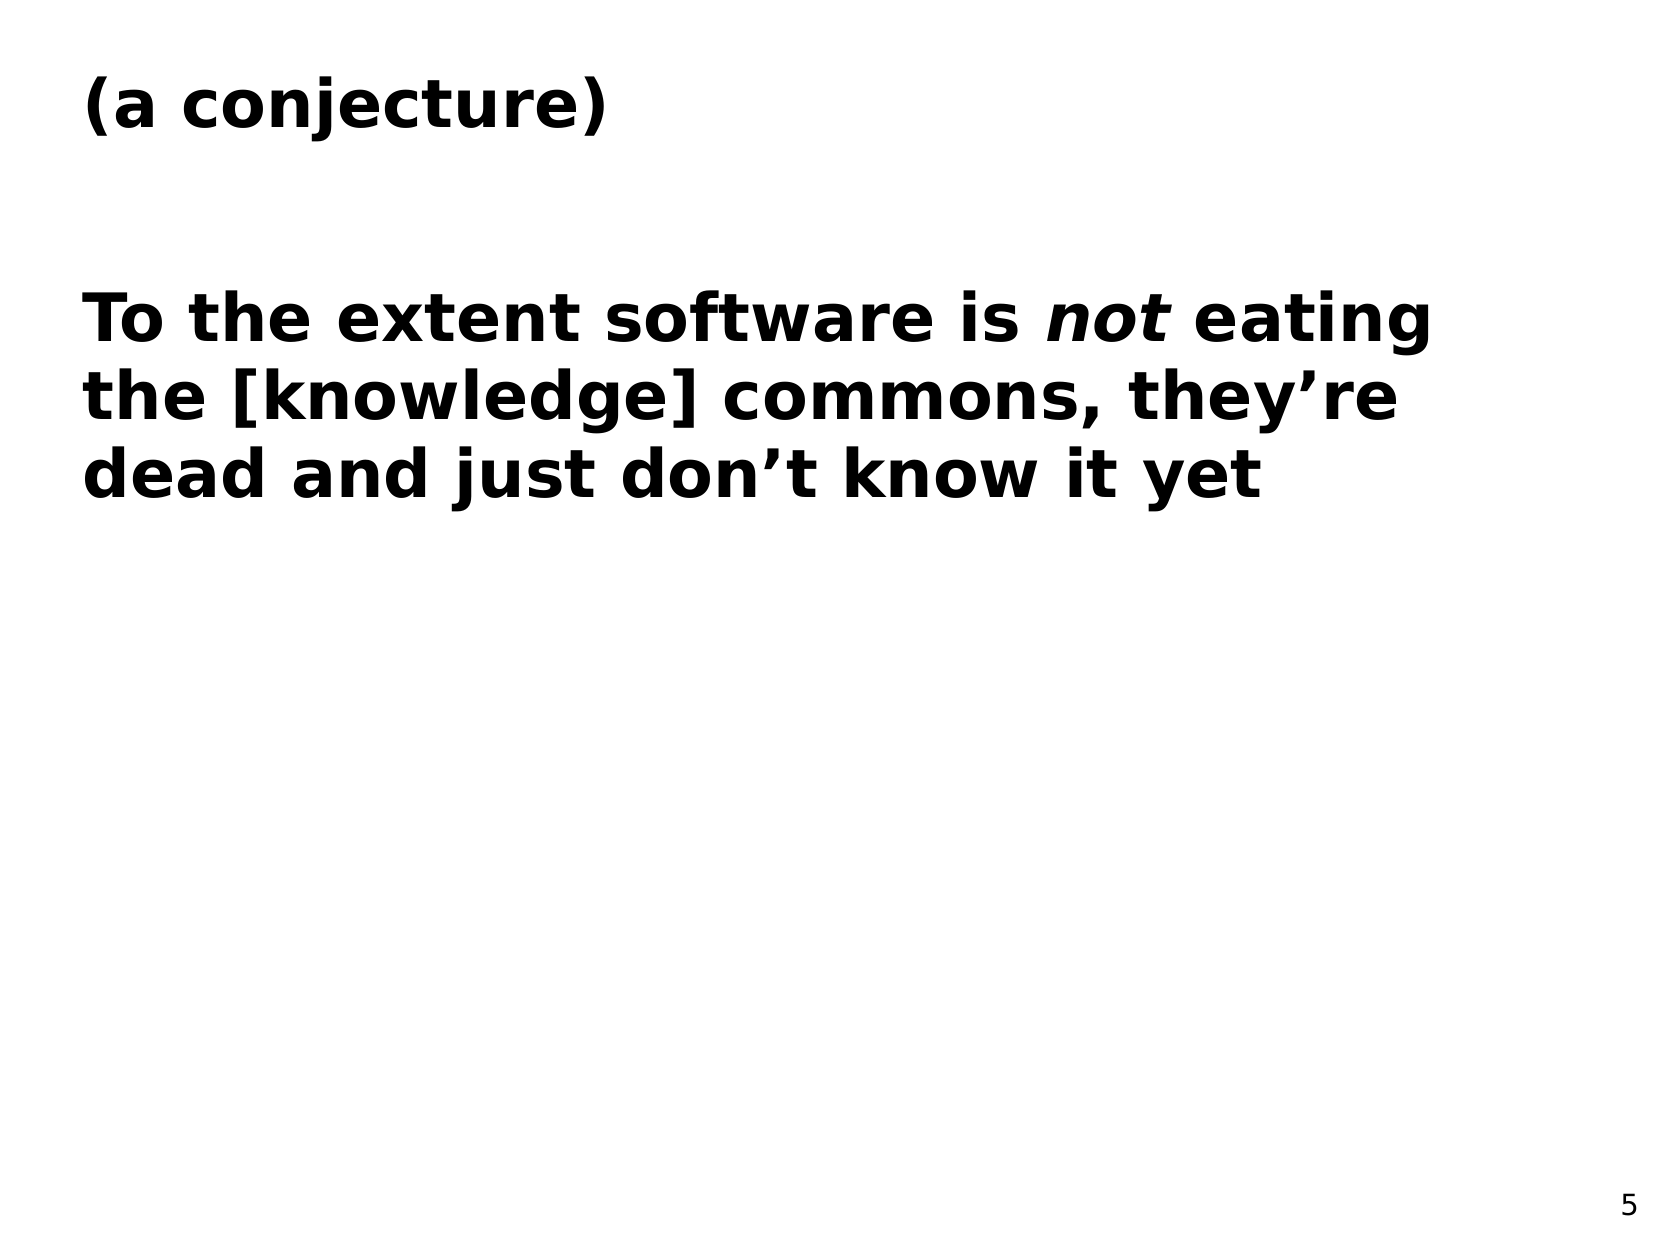

# (a conjecture)
To the extent software is not eating the [knowledge] commons, they’re dead and just don’t know it yet